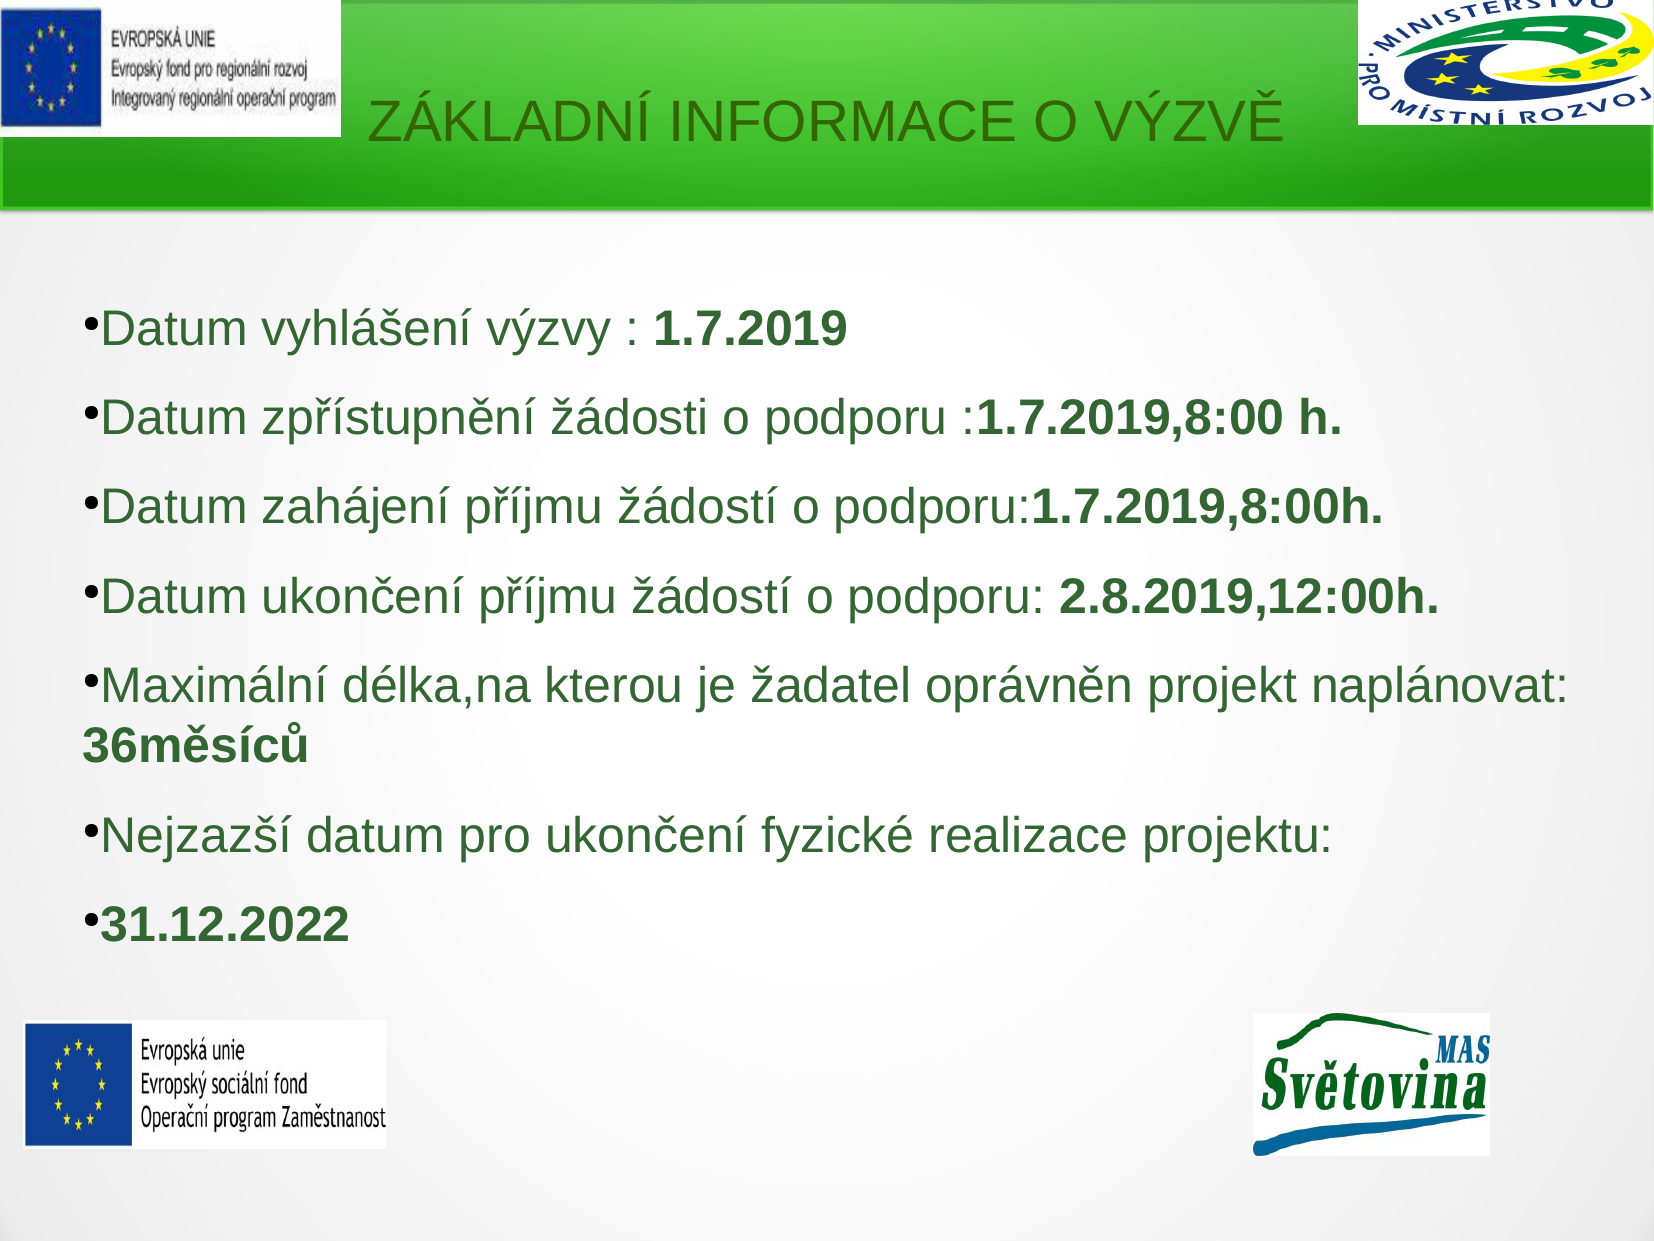

# ZÁKLADNÍ INFORMACE O VÝZVĚ
Datum vyhlášení výzvy : 1.7.2019
Datum zpřístupnění žádosti o podporu :1.7.2019,8:00 h.
Datum zahájení příjmu žádostí o podporu:1.7.2019,8:00h.
Datum ukončení příjmu žádostí o podporu: 2.8.2019,12:00h.
Maximální délka,na kterou je žadatel oprávněn projekt naplánovat: 36měsíců
Nejzazší datum pro ukončení fyzické realizace projektu:
31.12.2022